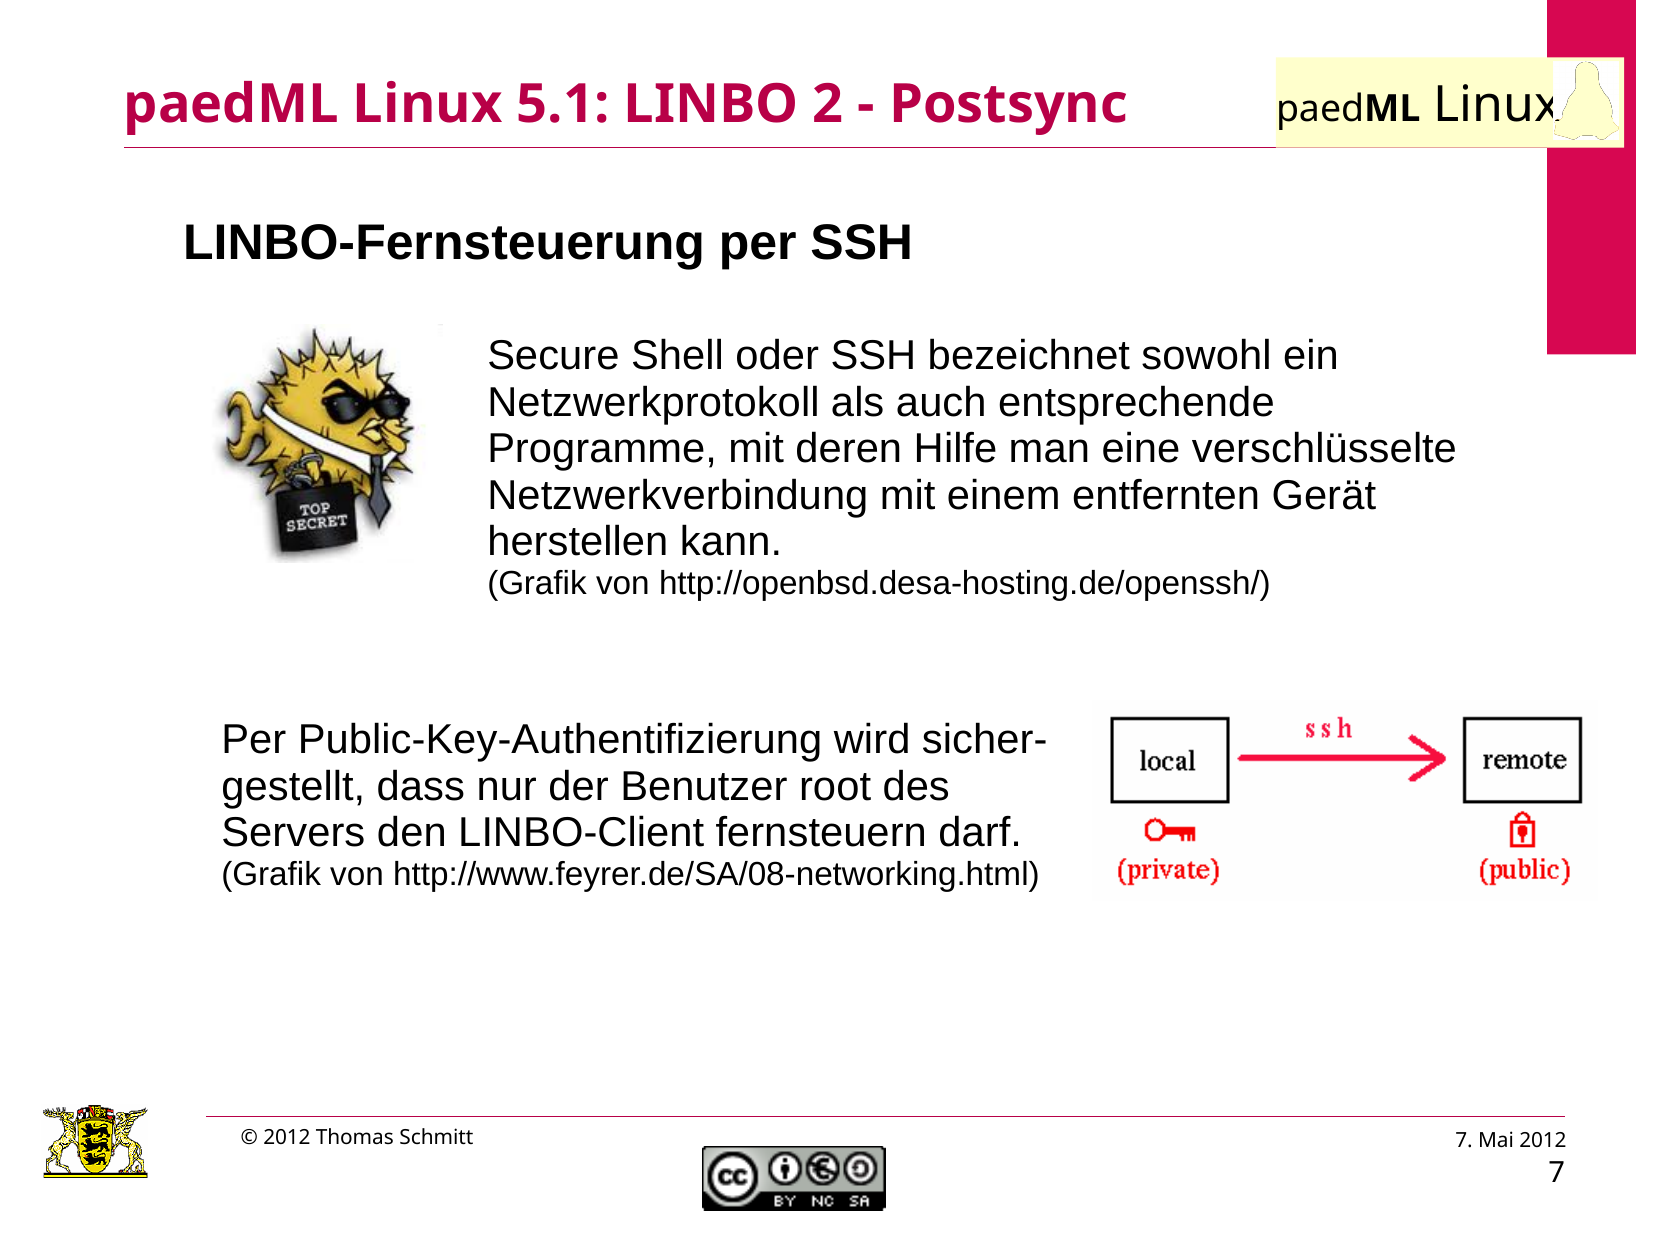

# paedML Linux 5.1: LINBO 2 - Postsync
LINBO-Fernsteuerung per SSH
Secure Shell oder SSH bezeichnet sowohl ein Netzwerkprotokoll als auch entsprechende Programme, mit deren Hilfe man eine verschlüsselte Netzwerkverbindung mit einem entfernten Gerät herstellen kann.
(Grafik von http://openbsd.desa-hosting.de/openssh/)
Per Public-Key-Authentifizierung wird sicher-gestellt, dass nur der Benutzer root des Servers den LINBO-Client fernsteuern darf.
(Grafik von http://www.feyrer.de/SA/08-networking.html)
© 2012 Thomas Schmitt
7. Mai 2012
7